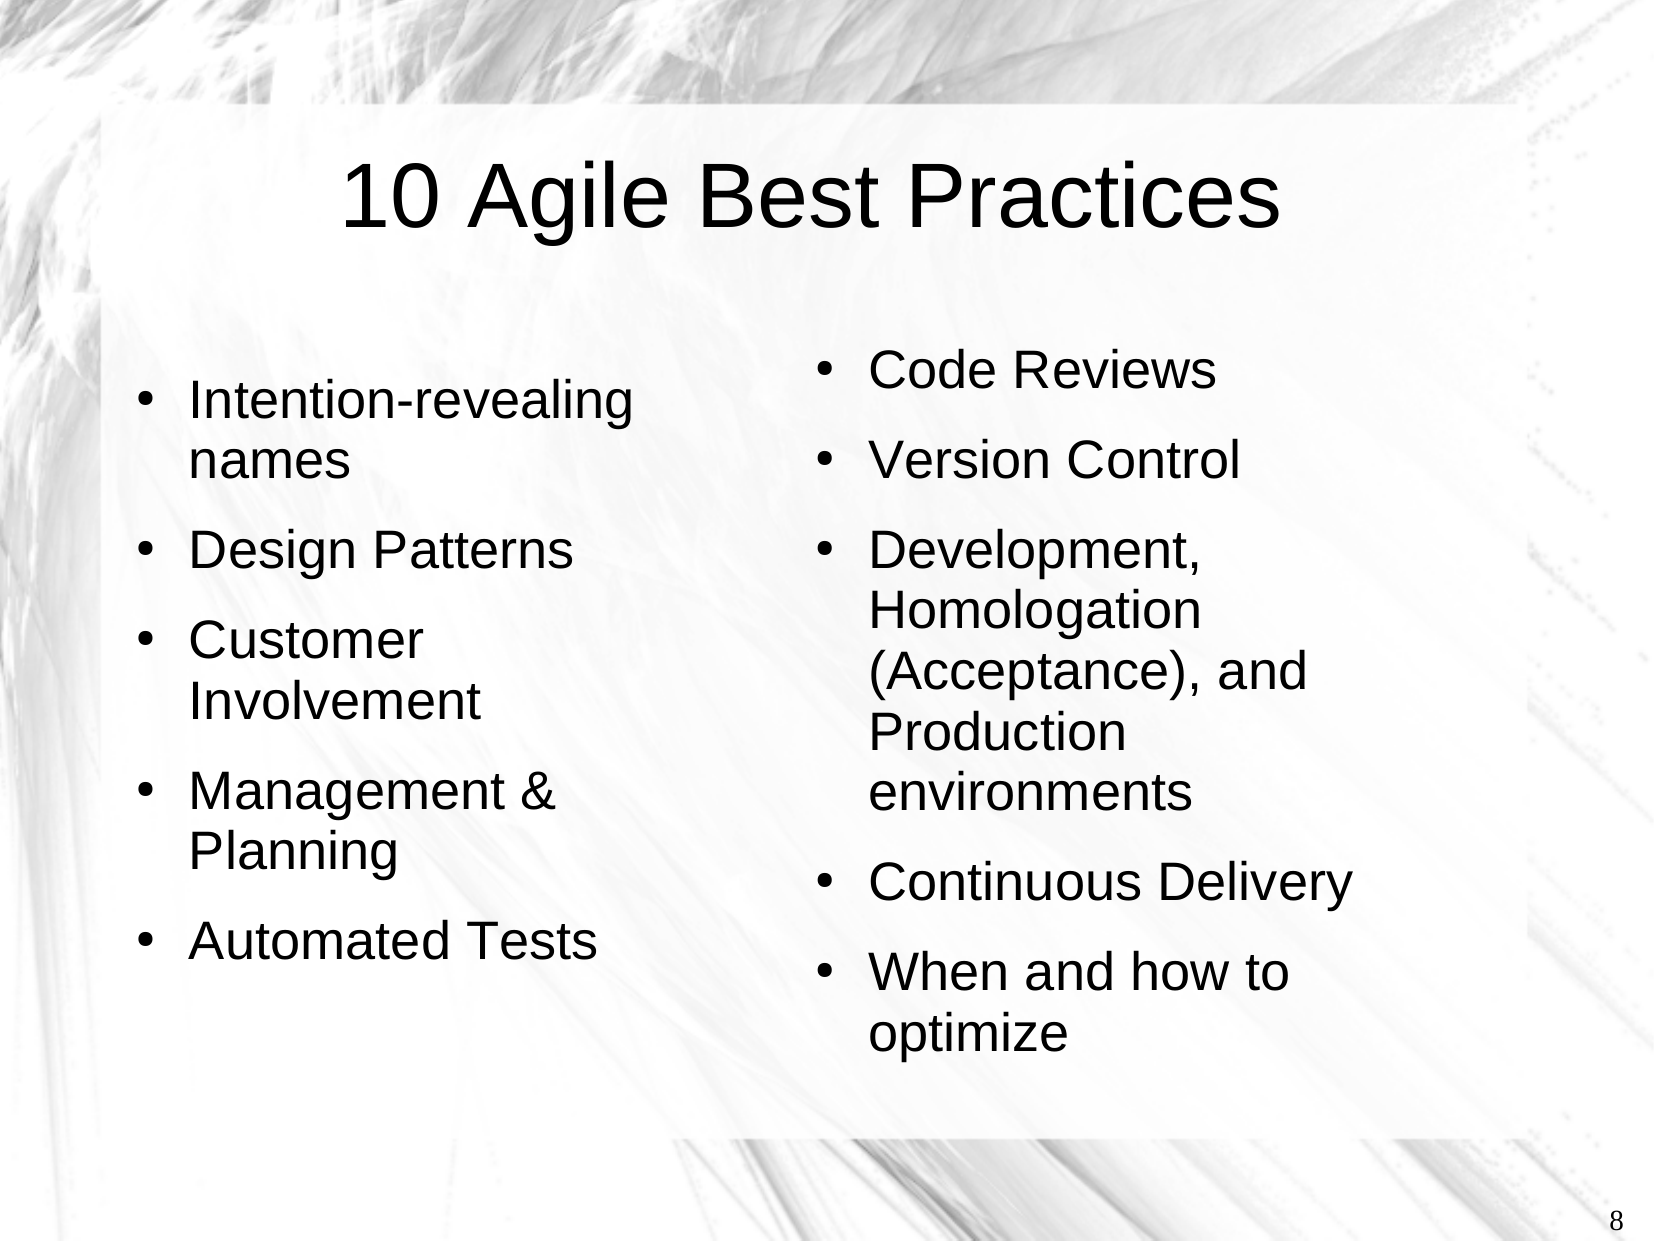

# 10 Agile Best Practices
Code Reviews
Version Control
Development, Homologation (Acceptance), and Production environments
Continuous Delivery
When and how to optimize
Intention-revealing names
Design Patterns
Customer Involvement
Management & Planning
Automated Tests
8